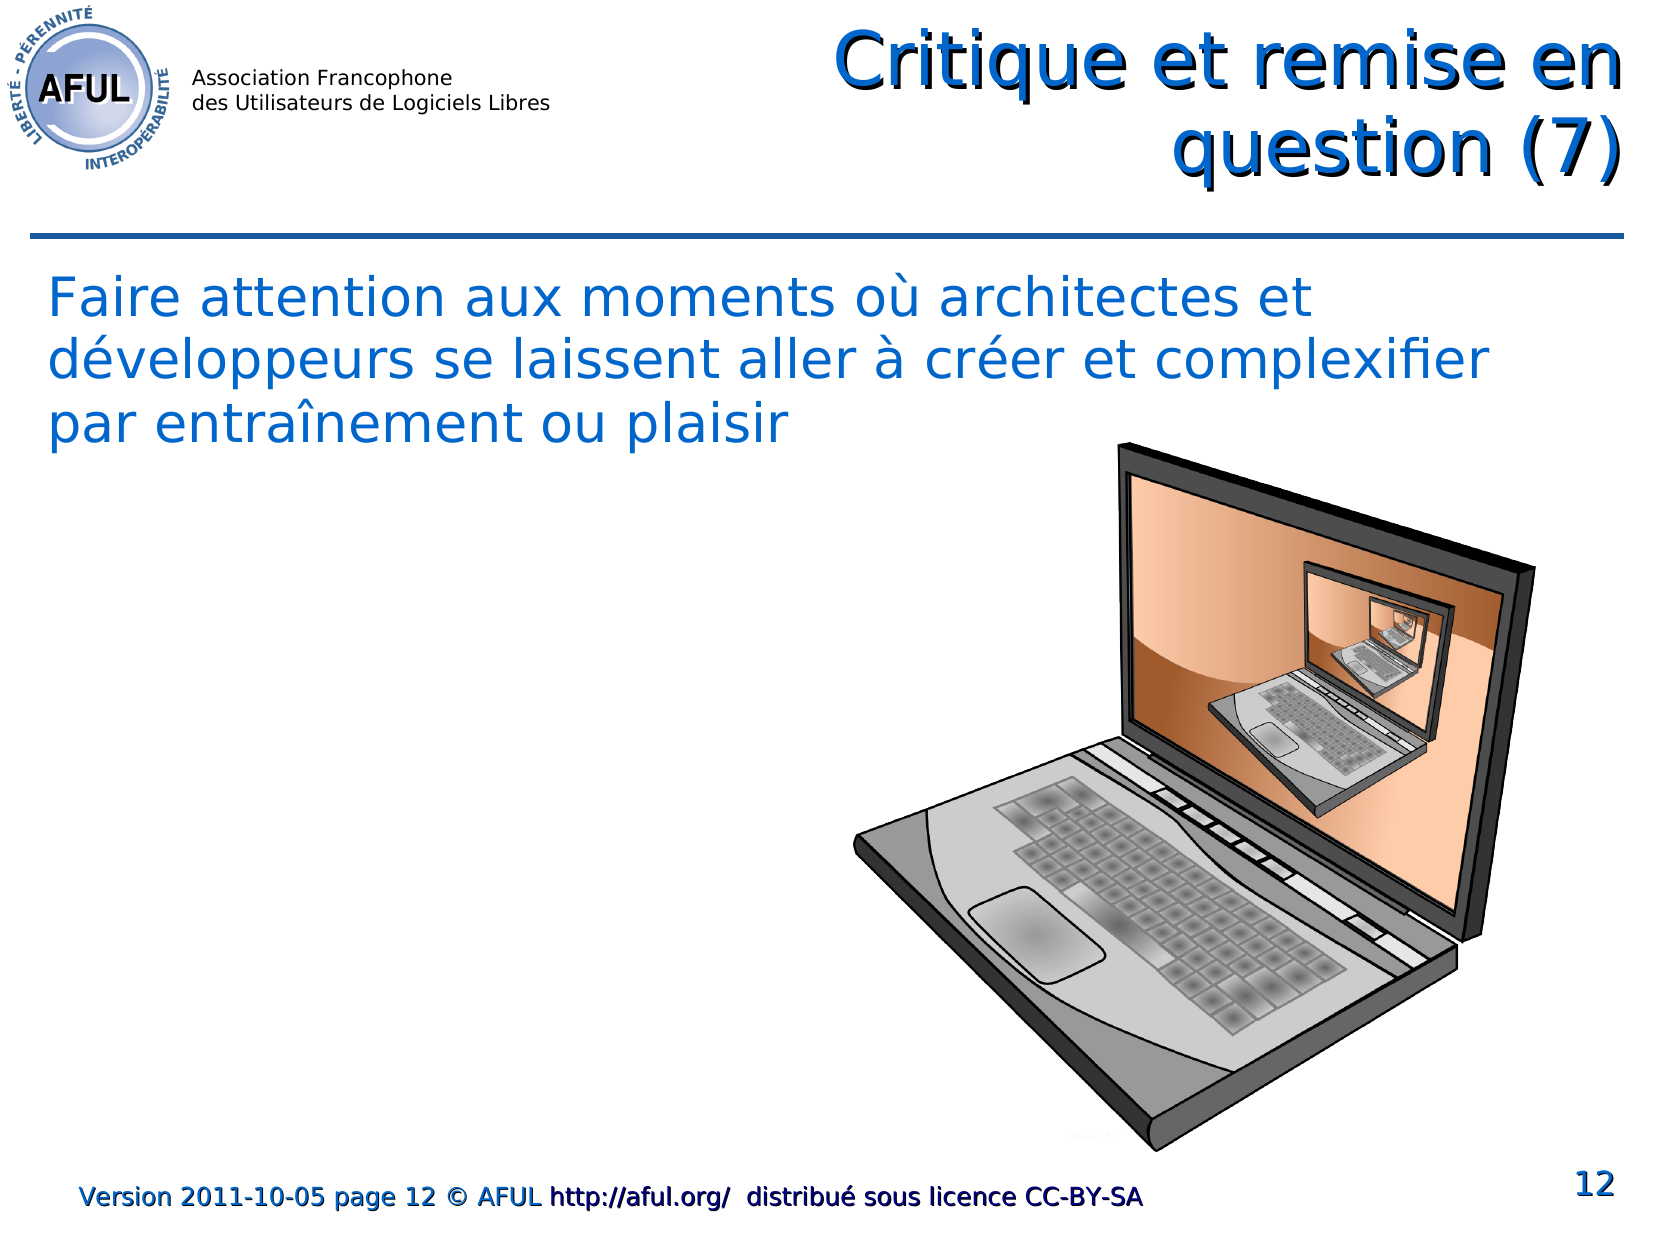

# Critique et remise en question (7)
Faire attention aux moments où architectes et développeurs se laissent aller à créer et complexifier par entraînement ou plaisir